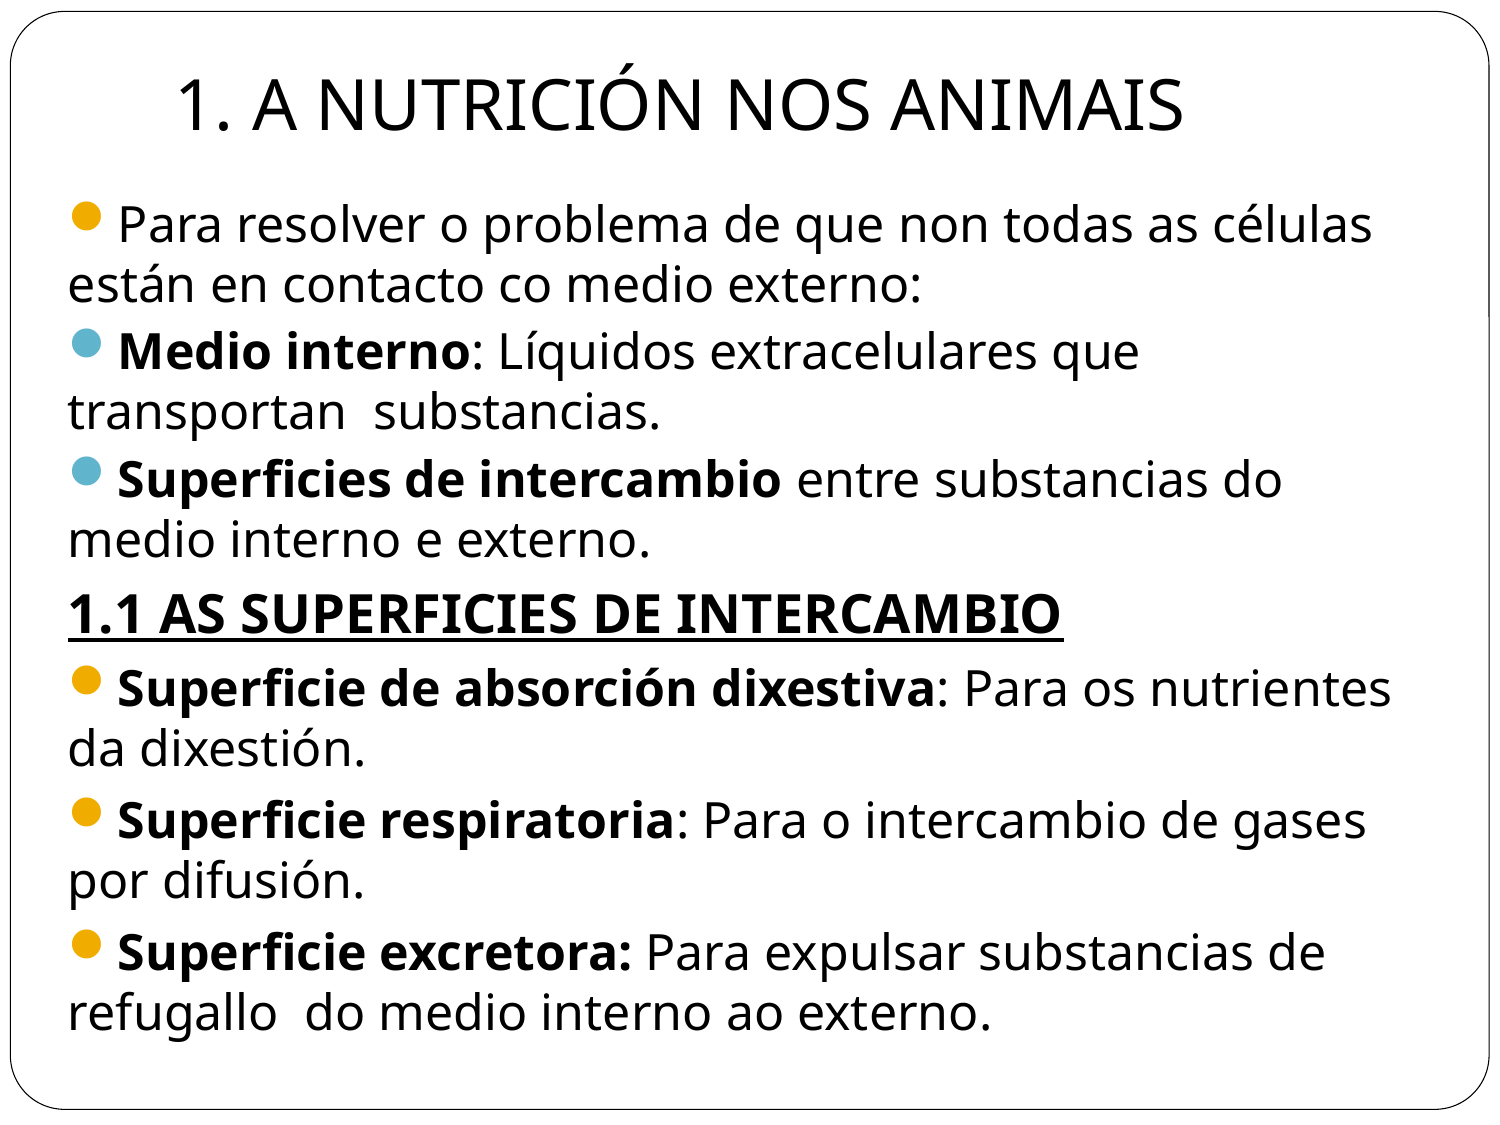

1. A NUTRICIÓN NOS ANIMAIS
Para resolver o problema de que non todas as células están en contacto co medio externo:
Medio interno: Líquidos extracelulares que transportan substancias.
Superficies de intercambio entre substancias do medio interno e externo.
1.1 AS SUPERFICIES DE INTERCAMBIO
Superficie de absorción dixestiva: Para os nutrientes da dixestión.
Superficie respiratoria: Para o intercambio de gases por difusión.
Superficie excretora: Para expulsar substancias de refugallo do medio interno ao externo.